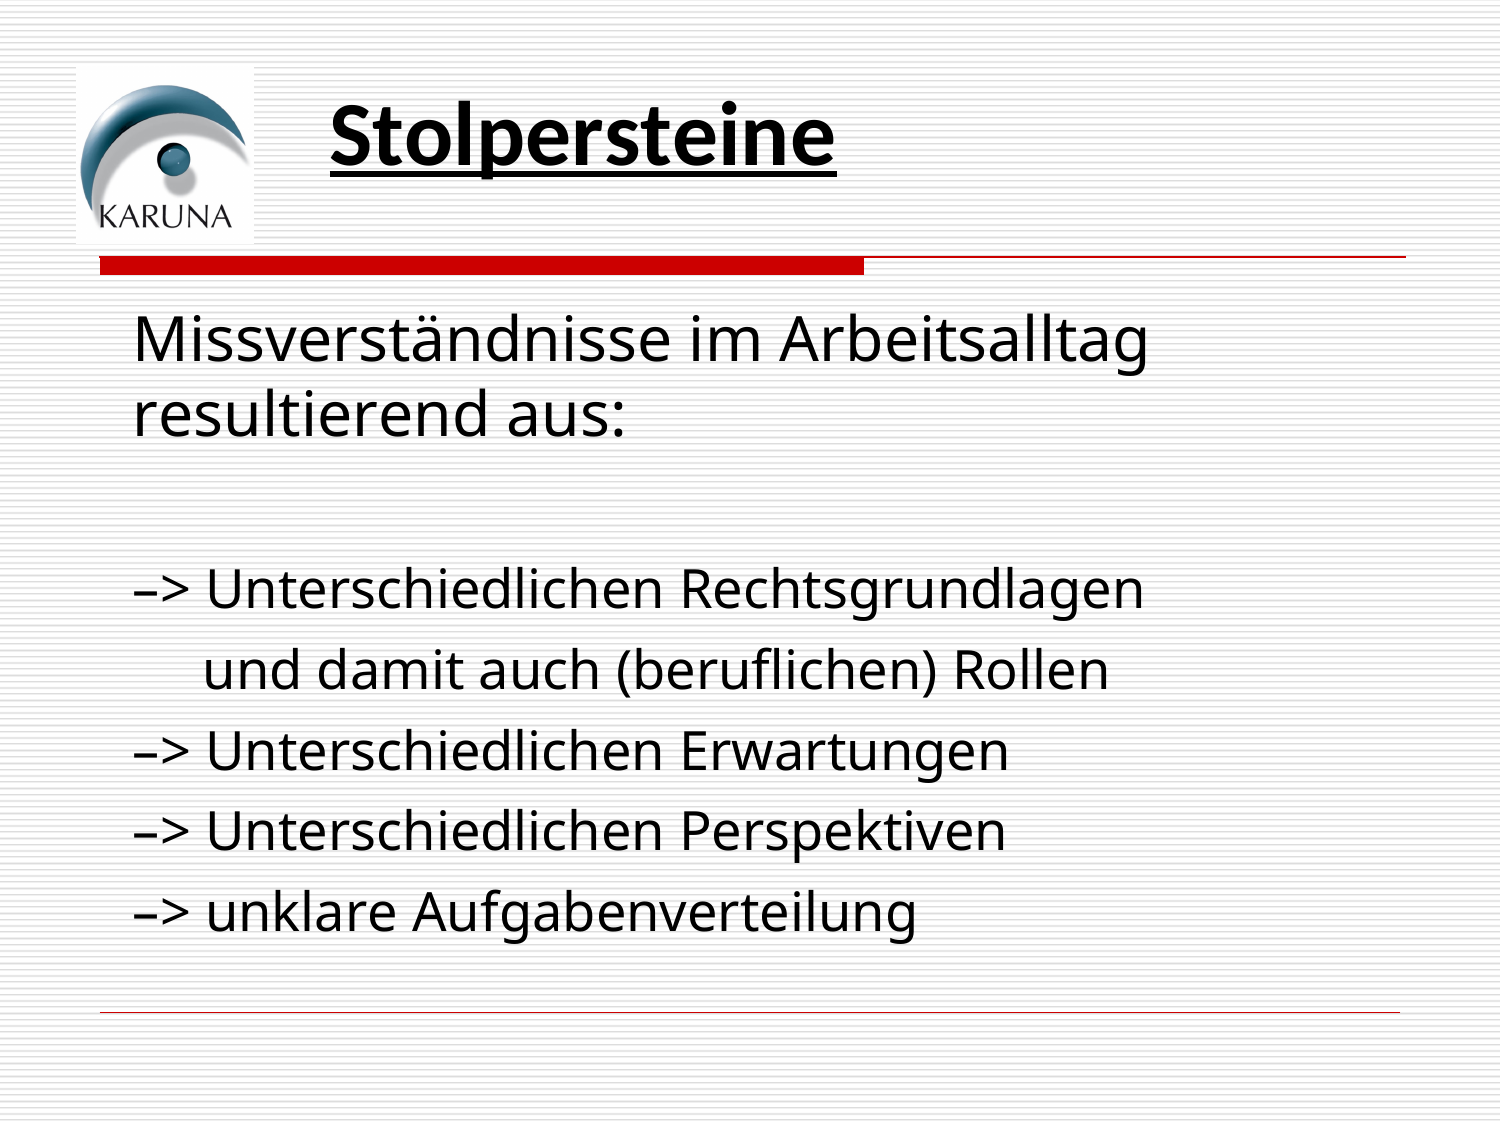

# Stolpersteine
Missverständnisse im Arbeitsalltag resultierend aus:
–> Unterschiedlichen Rechtsgrundlagen
 und damit auch (beruflichen) Rollen
–> Unterschiedlichen Erwartungen
–> Unterschiedlichen Perspektiven
–> unklare Aufgabenverteilung